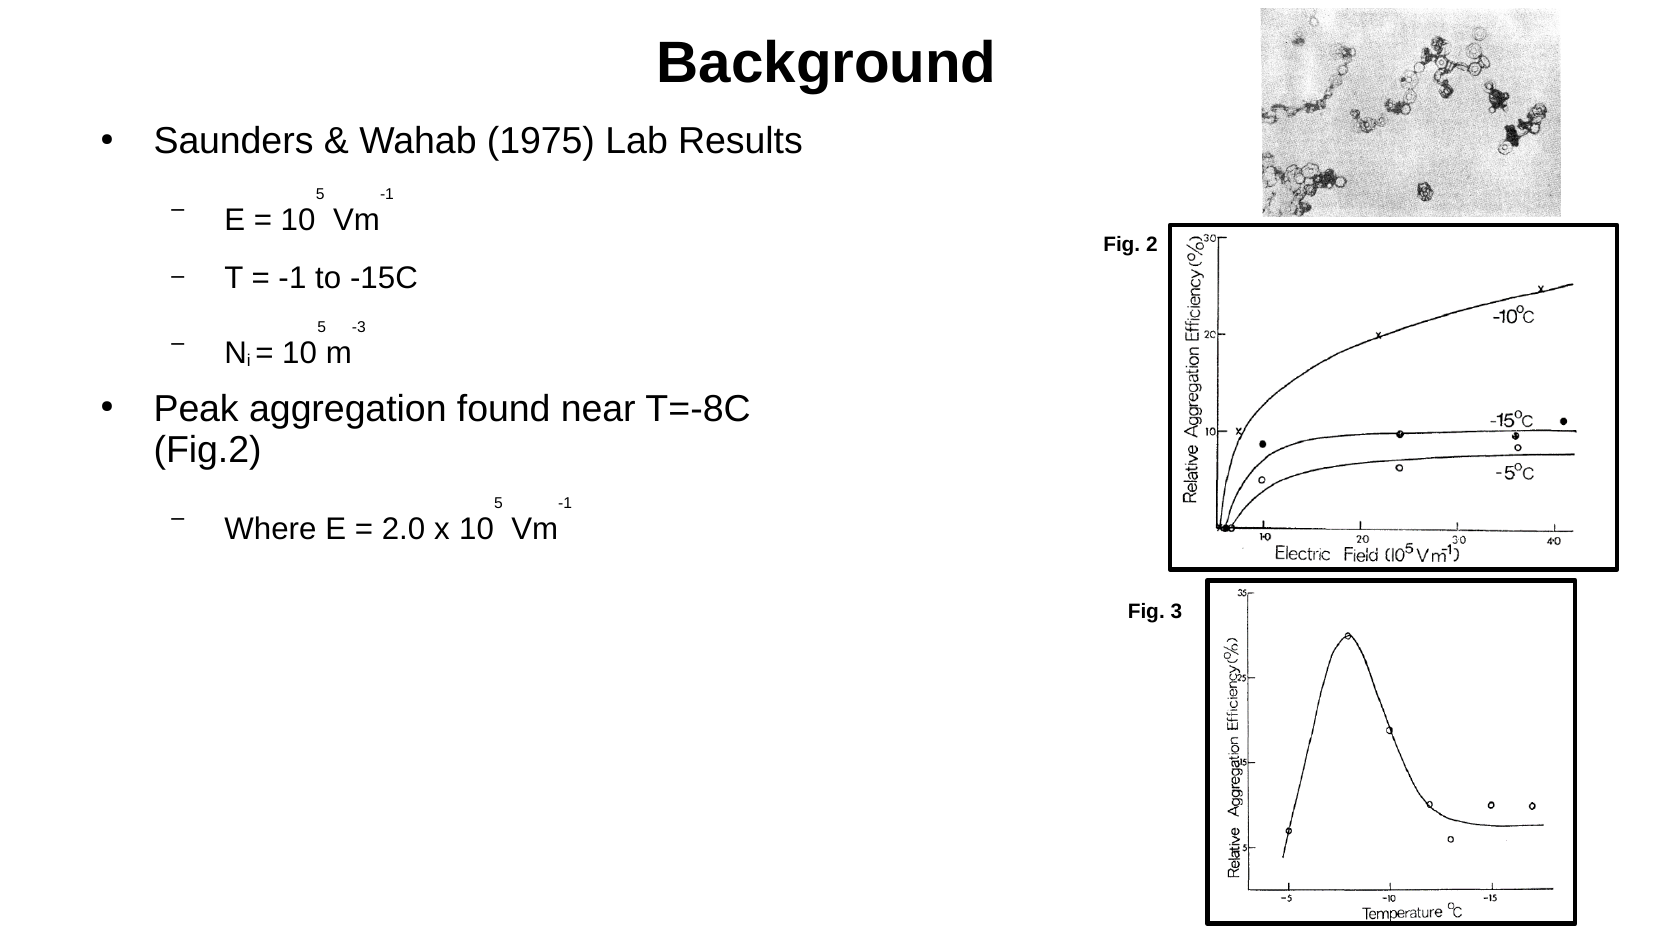

# Background
Saunders & Wahab (1975) Lab Results
E = 105 Vm-1
T = -1 to -15C
Ni = 105m-3
Peak aggregation found near T=-8C (Fig.2)
Where E = 2.0 x 105 Vm-1
Fig. 2
Fig. 3